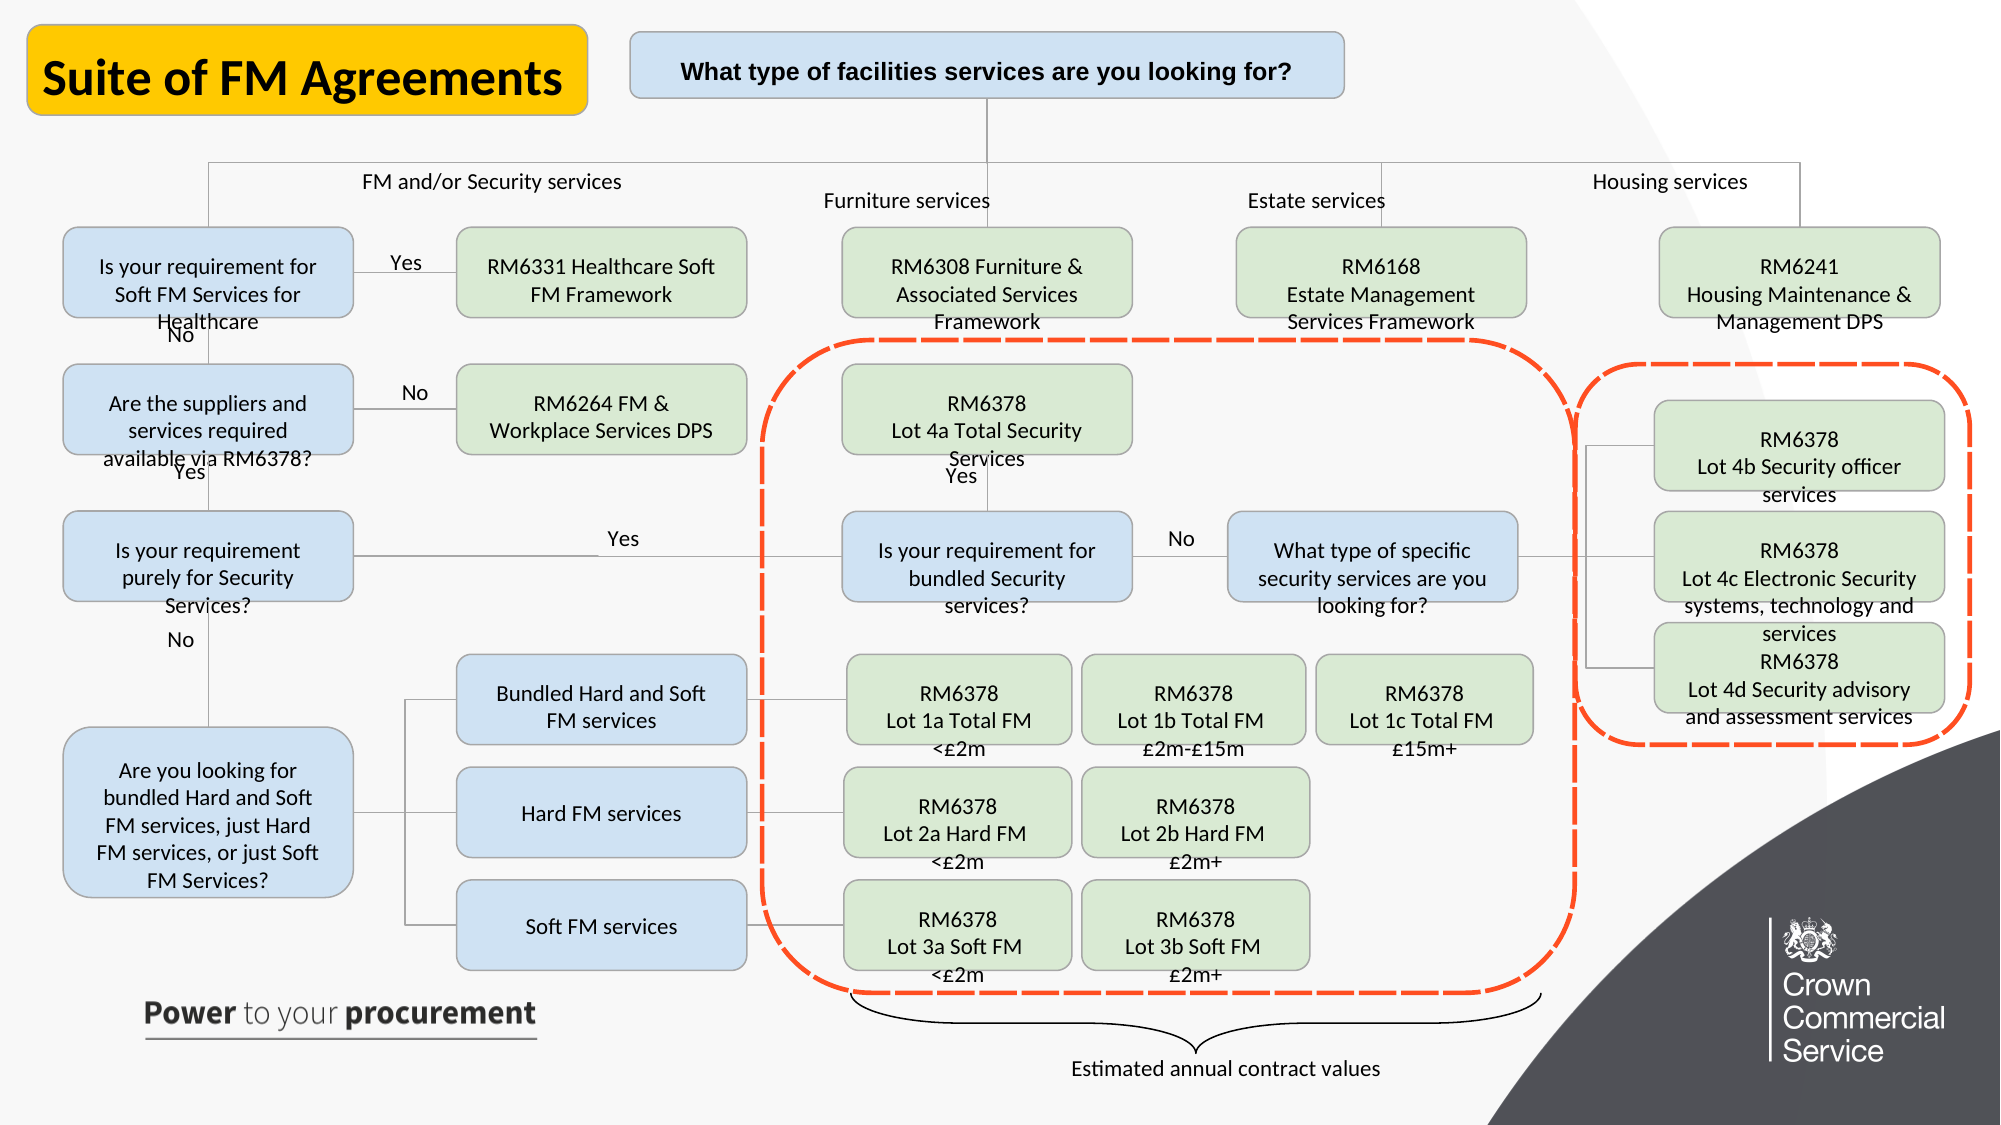

Suite of FM Agreements
What type of facilities services are you looking for?
FM and/or Security services
Housing services
Furniture services
Estate services
Is your requirement for Soft FM Services for Healthcare
Yes
RM6331 Healthcare Soft FM Framework
RM6168
Estate Management Services Framework
RM6241
Housing Maintenance & Management DPS
RM6308 Furniture & Associated Services Framework
No
No
RM6264 FM & Workplace Services DPS
RM6378
Lot 4a Total Security Services
Are the suppliers and services required available via RM6378?
RM6378
Lot 4b Security officer services
Yes
Yes
Yes
No
Is your requirement purely for Security Services?
Is your requirement for bundled Security services?
What type of specific security services are you looking for?
RM6378
Lot 4c Electronic Security systems, technology and services
No
RM6378
Lot 4d Security advisory and assessment services
Bundled Hard and Soft FM services
RM6378
Lot 1a Total FM
<£2m
RM6378
Lot 1b Total FM
£2m-£15m
RM6378
Lot 1c Total FM
£15m+
Are you looking for bundled Hard and Soft FM services, just Hard FM services, or just Soft FM Services?
Hard FM services
RM6378
Lot 2a Hard FM
<£2m
RM6378
Lot 2b Hard FM
£2m+
Soft FM services
RM6378
Lot 3a Soft FM
<£2m
RM6378
Lot 3b Soft FM
£2m+
Estimated annual contract values